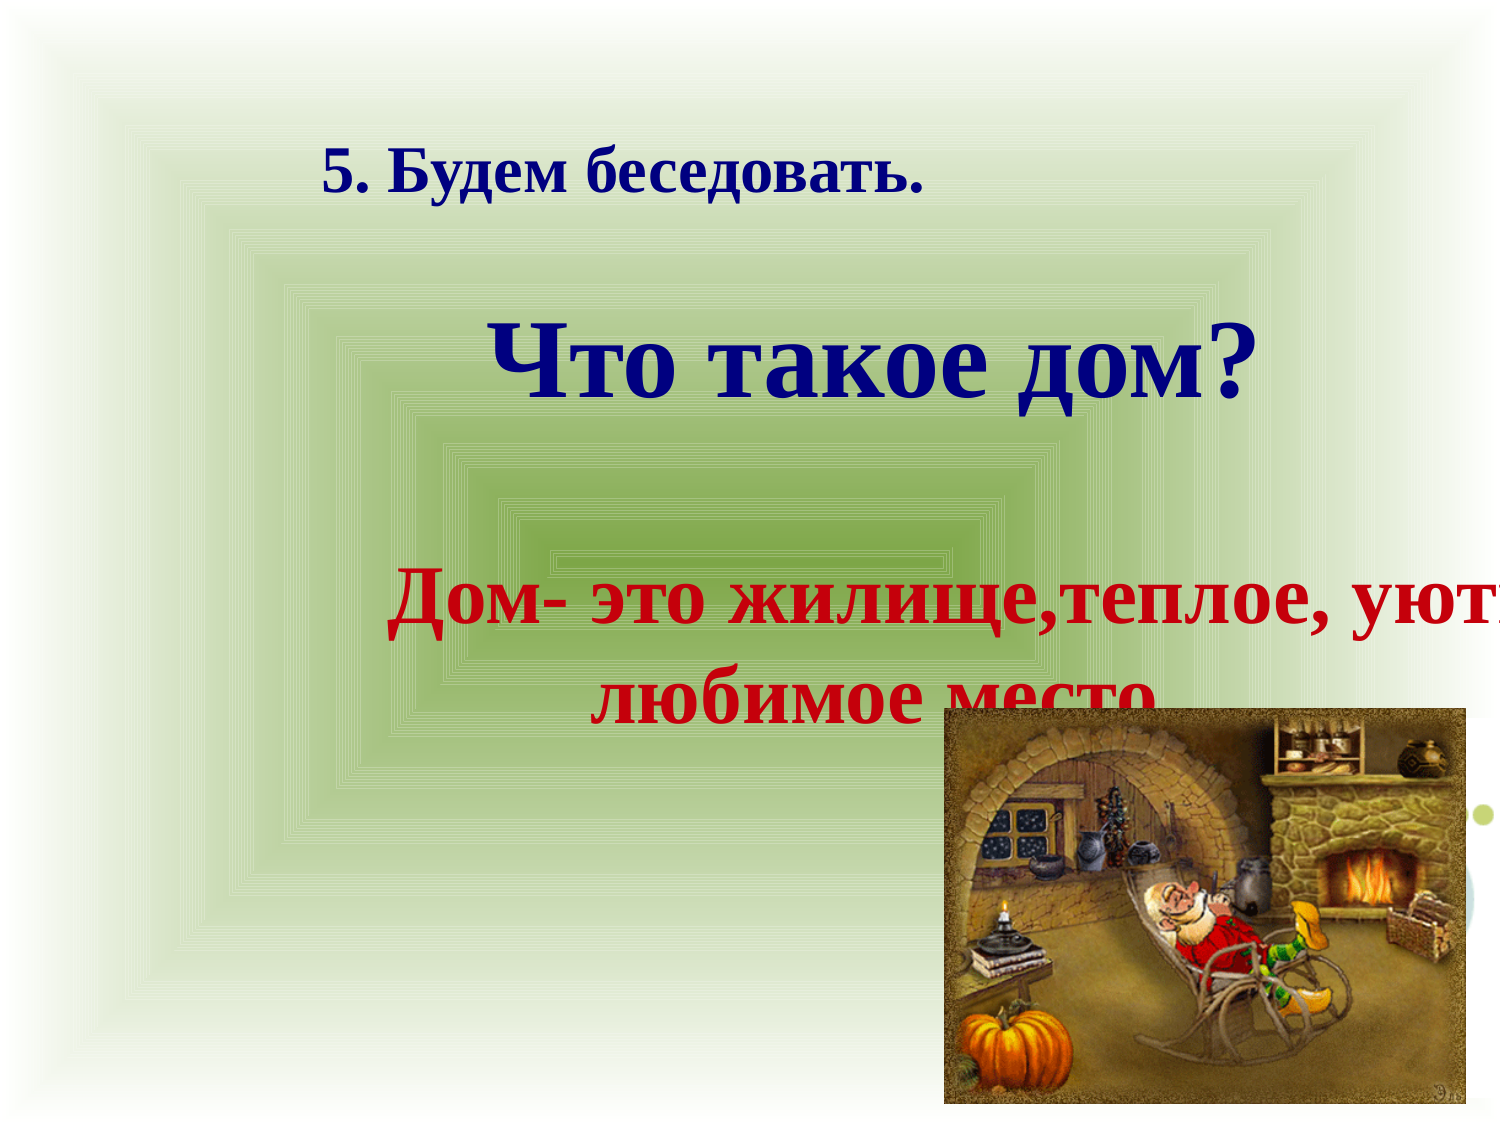

5. Будем беседовать.
Что такое дом?
 Дом- это жилище,теплое, уютное,
 любимое место.